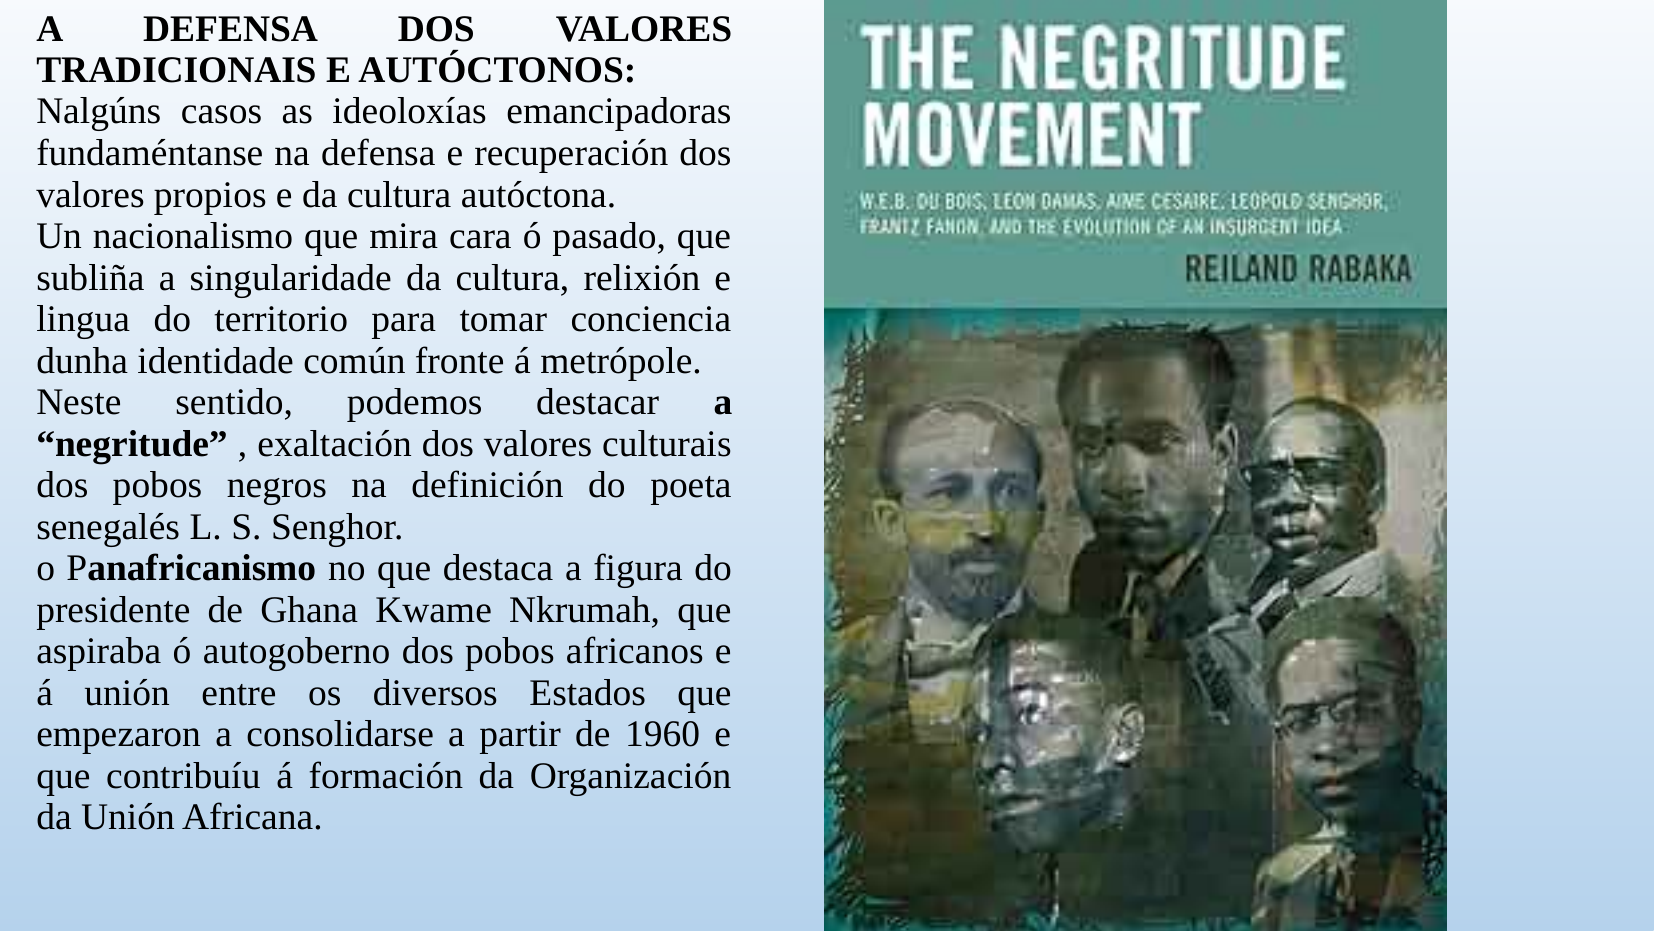

A DEFENSA DOS VALORES TRADICIONAIS E AUTÓCTONOS:
Nalgúns casos as ideoloxías emancipadoras fundaméntanse na defensa e recuperación dos valores propios e da cultura autóctona.
Un nacionalismo que mira cara ó pasado, que subliña a singularidade da cultura, relixión e lingua do territorio para tomar conciencia dunha identidade común fronte á metrópole.
Neste sentido, podemos destacar a “negritude” , exaltación dos valores culturais dos pobos negros na definición do poeta senegalés L. S. Senghor.
o Panafricanismo no que destaca a figura do presidente de Ghana Kwame Nkrumah, que aspiraba ó autogoberno dos pobos africanos e á unión entre os diversos Estados que empezaron a consolidarse a partir de 1960 e que contribuíu á formación da Organización da Unión Africana.